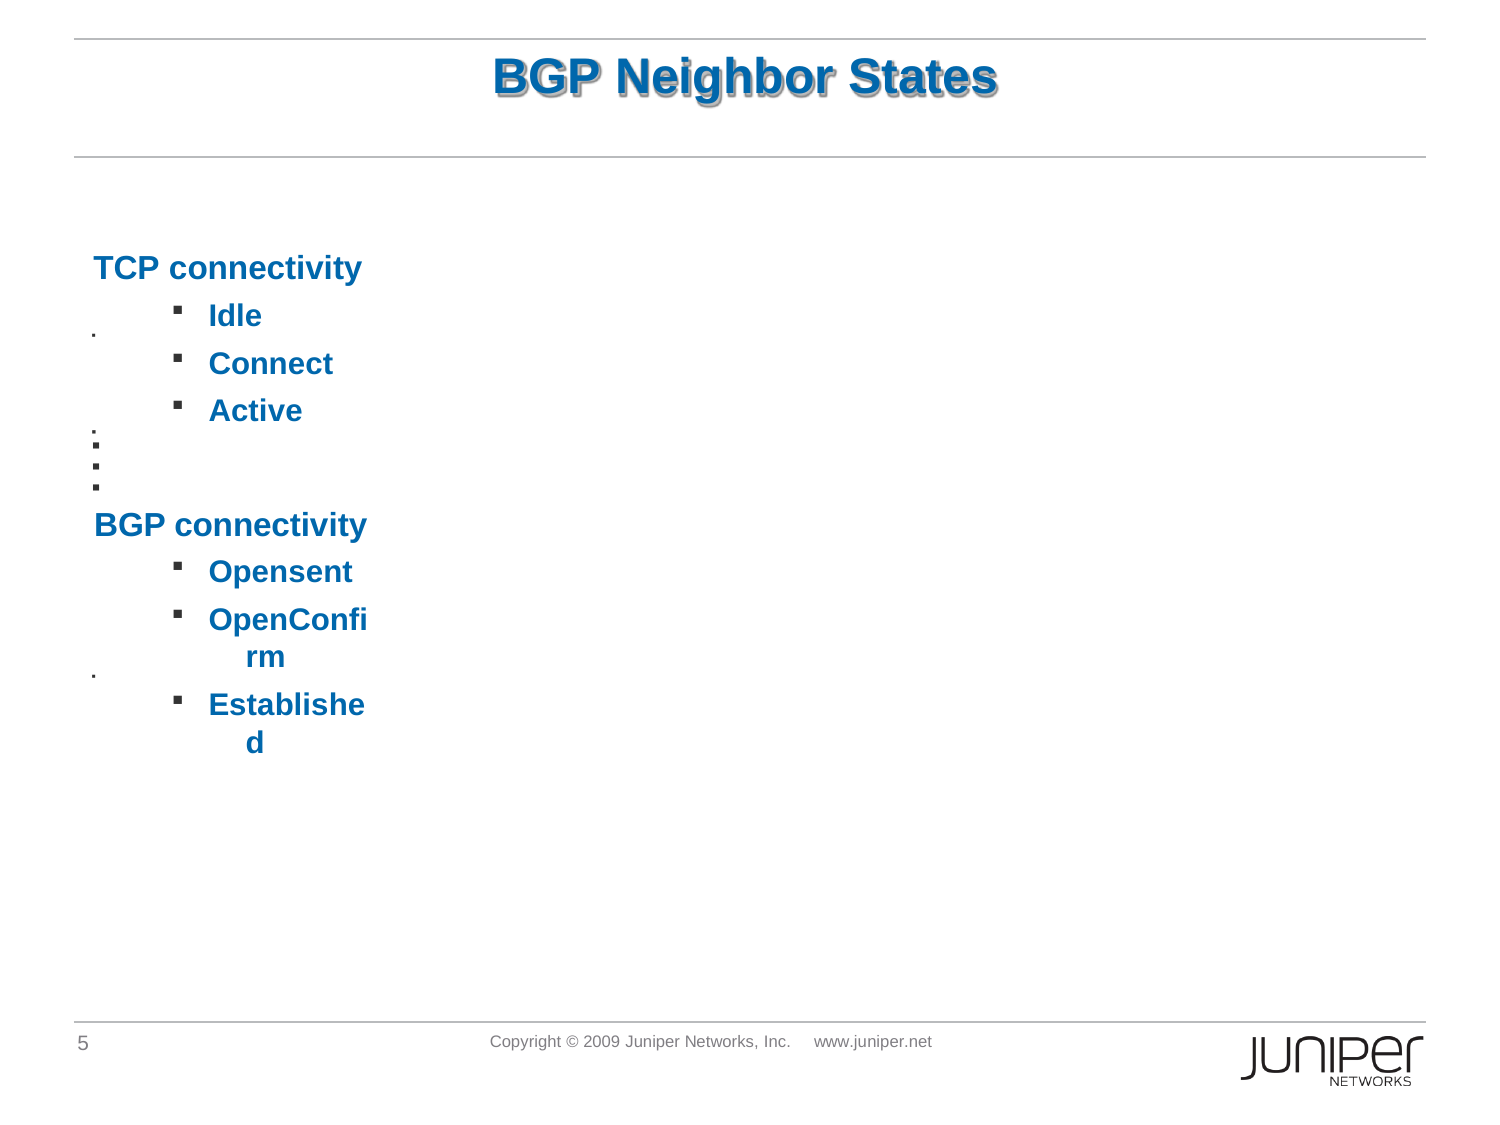

BGP Neighbor States
TCP connectivity
Idle
Connect
Active
BGP connectivity
Opensent
OpenConfirm
Established
Copyright © 2009 Juniper Networks, Inc.	www.juniper.net